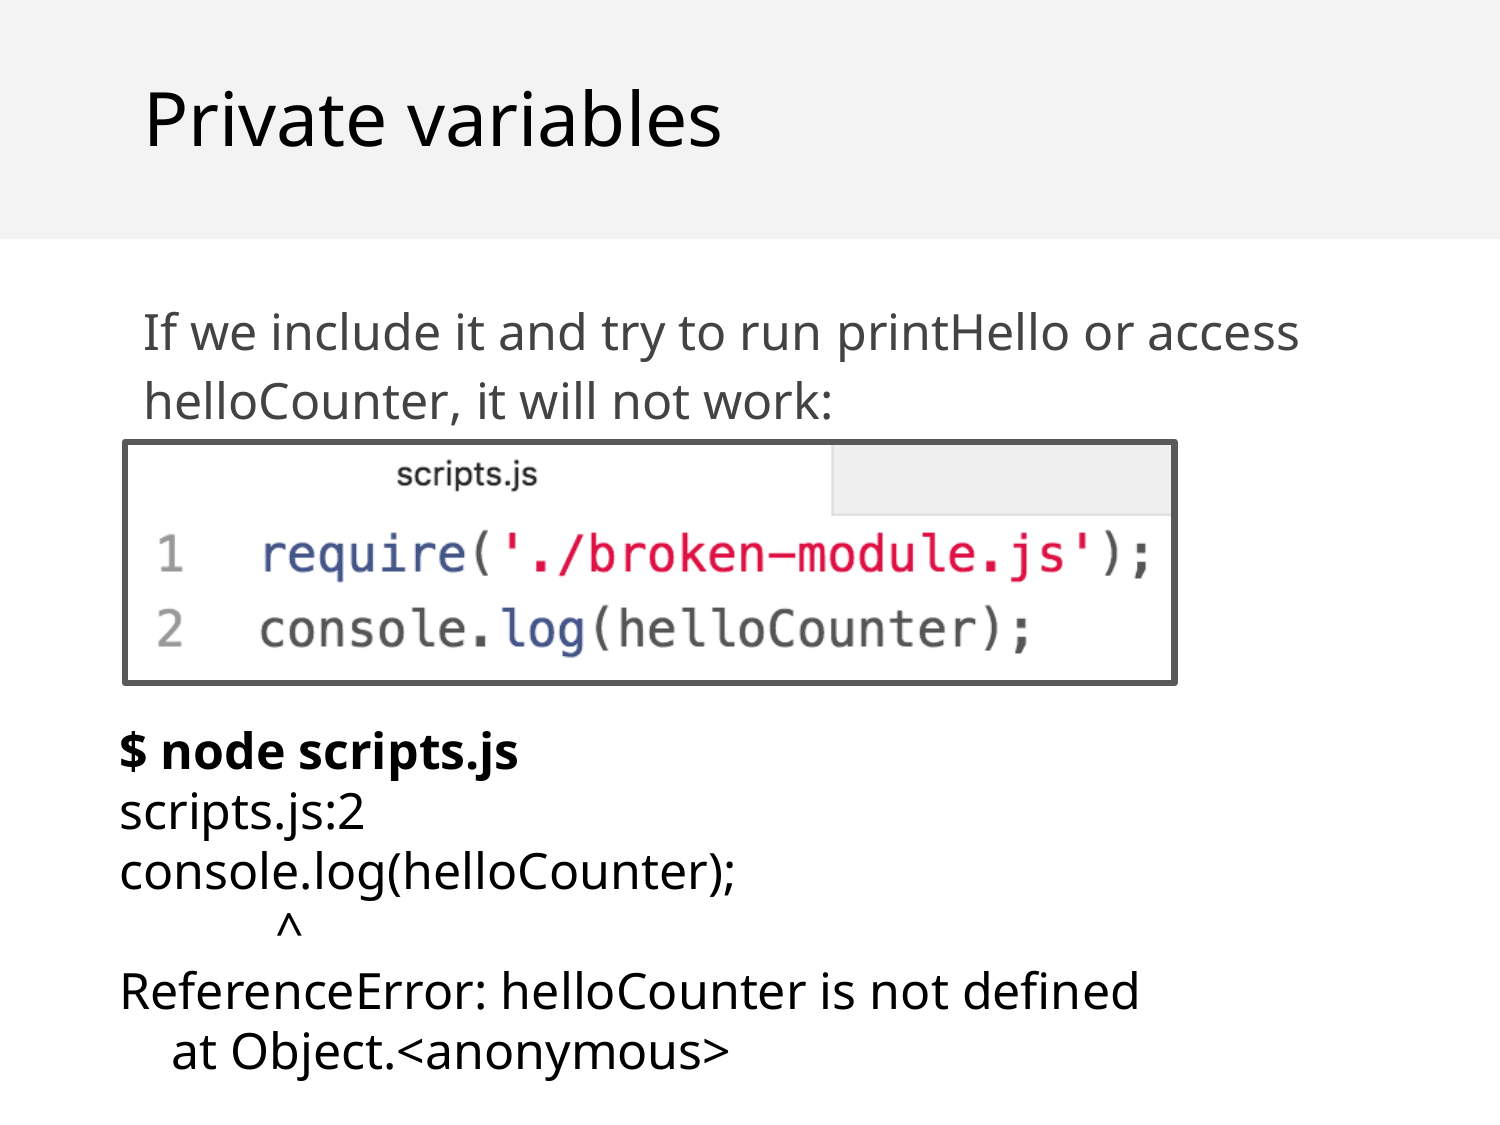

# Private variables
If we include it and try to run printHello or access helloCounter, it will not work:
$ node scripts.js
scripts.js:2
console.log(helloCounter);
 ^
ReferenceError: helloCounter is not defined
 at Object.<anonymous>